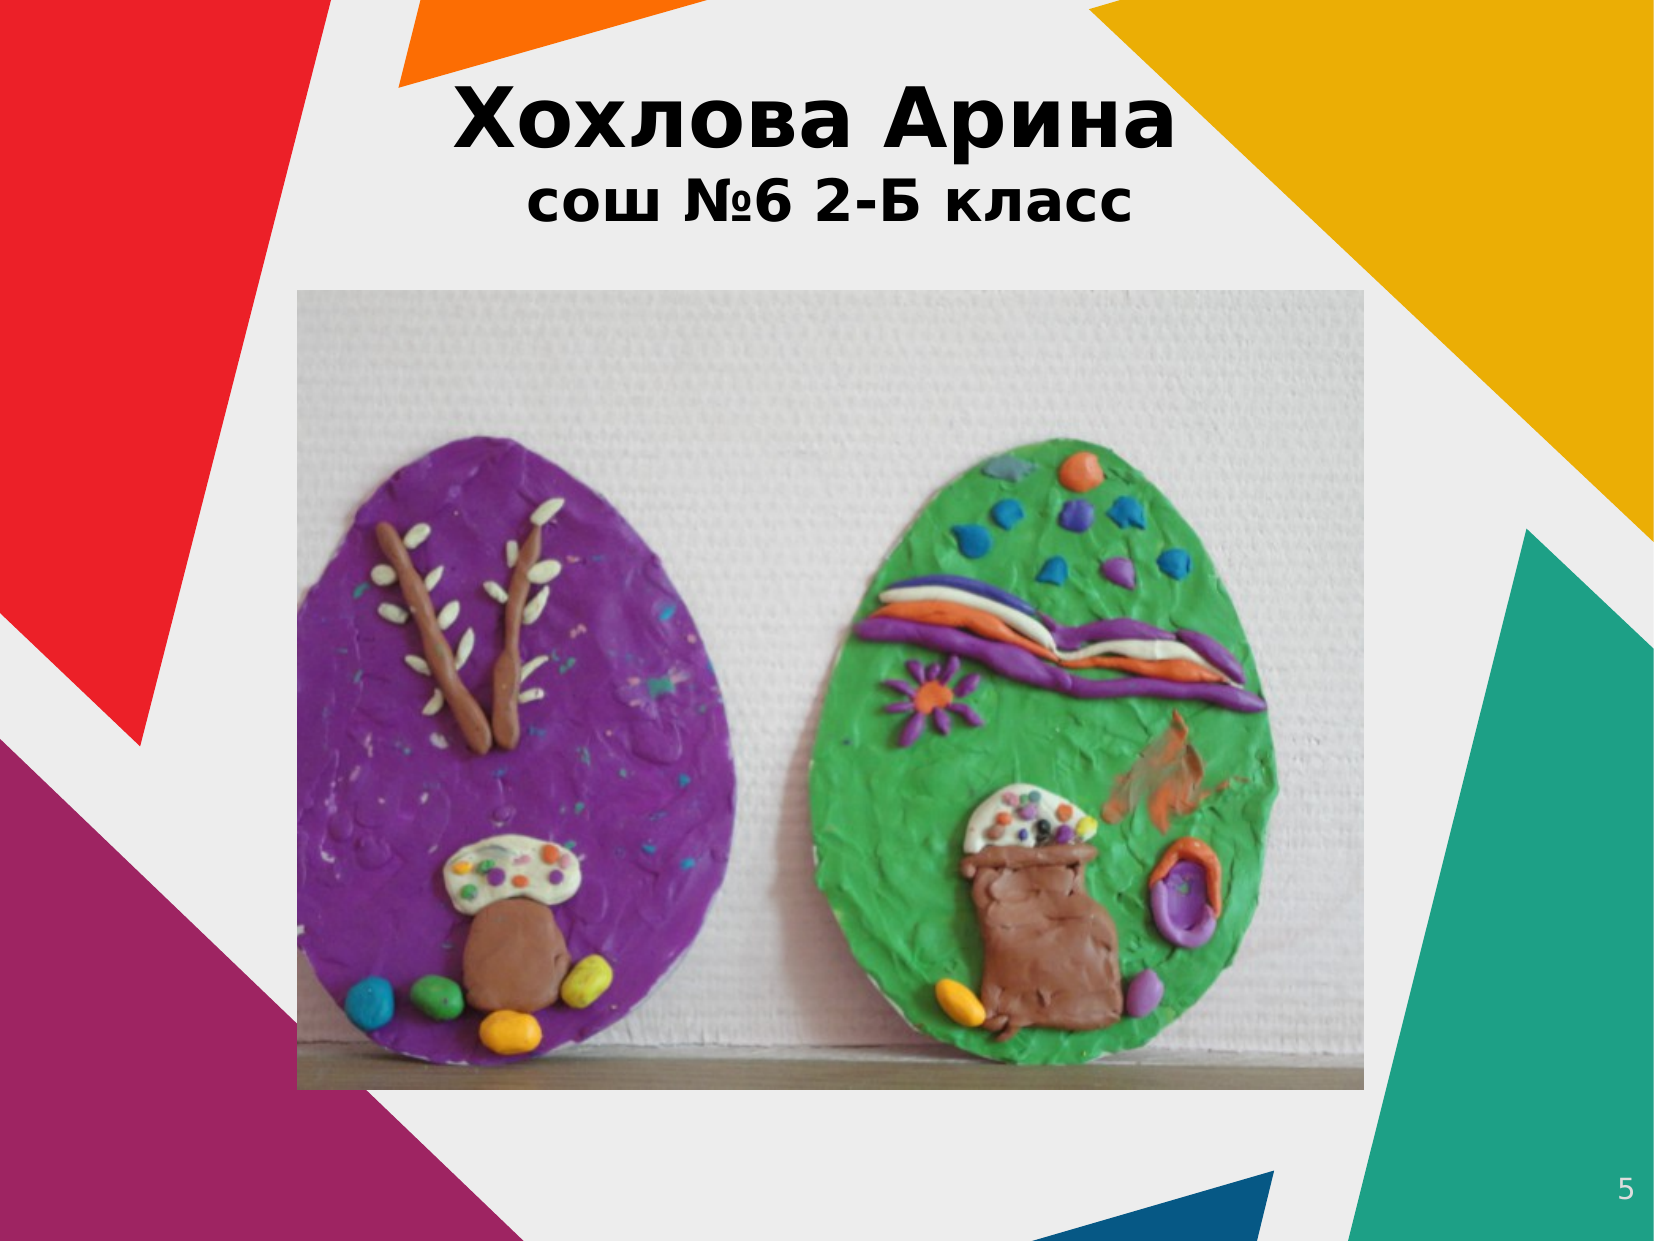

# Хохлова Арина сош №6 2-Б класс
5